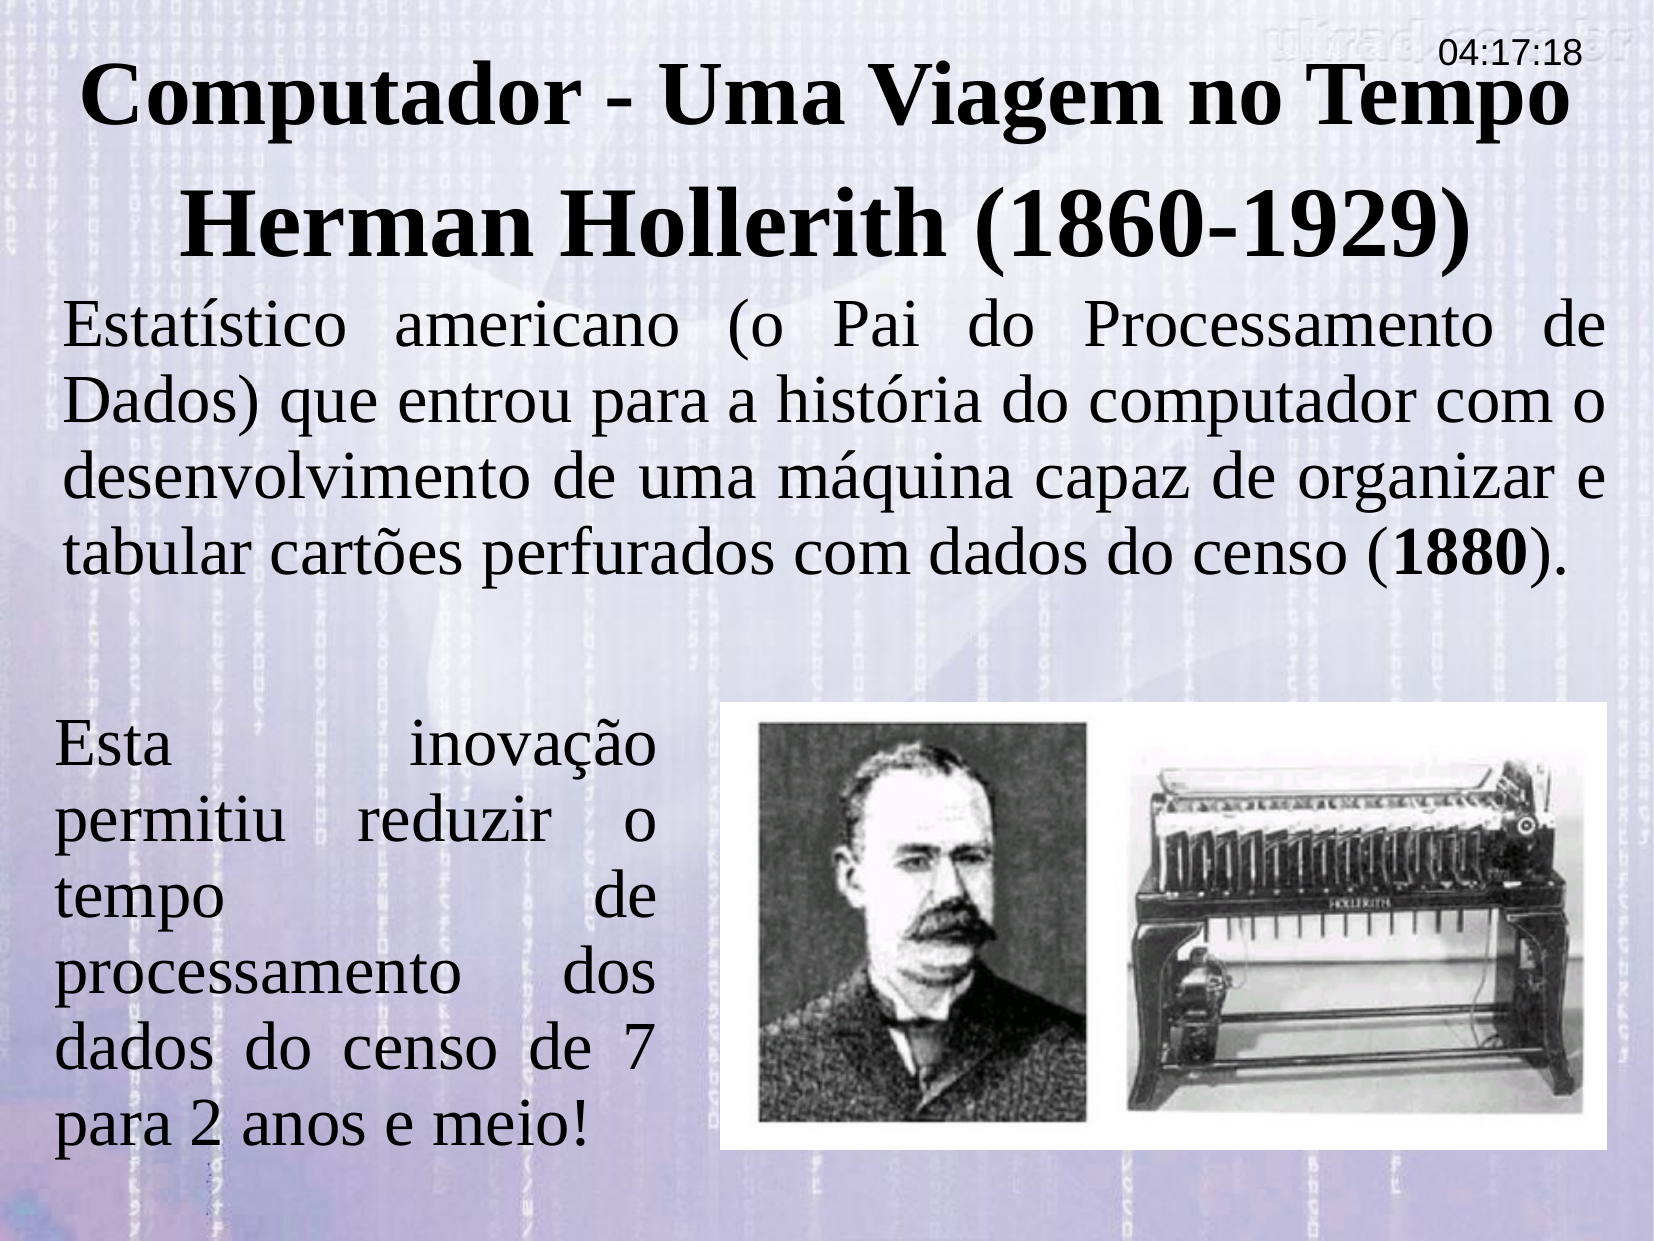

03:10:26
Computador - Uma Viagem no Tempo
Herman Hollerith (1860-1929)
Estatístico americano (o Pai do Processamento de Dados) que entrou para a história do computador com o desenvolvimento de uma máquina capaz de organizar e tabular cartões perfurados com dados do censo (1880).
Esta inovação permitiu reduzir o tempo de processamento dos dados do censo de 7 para 2 anos e meio!